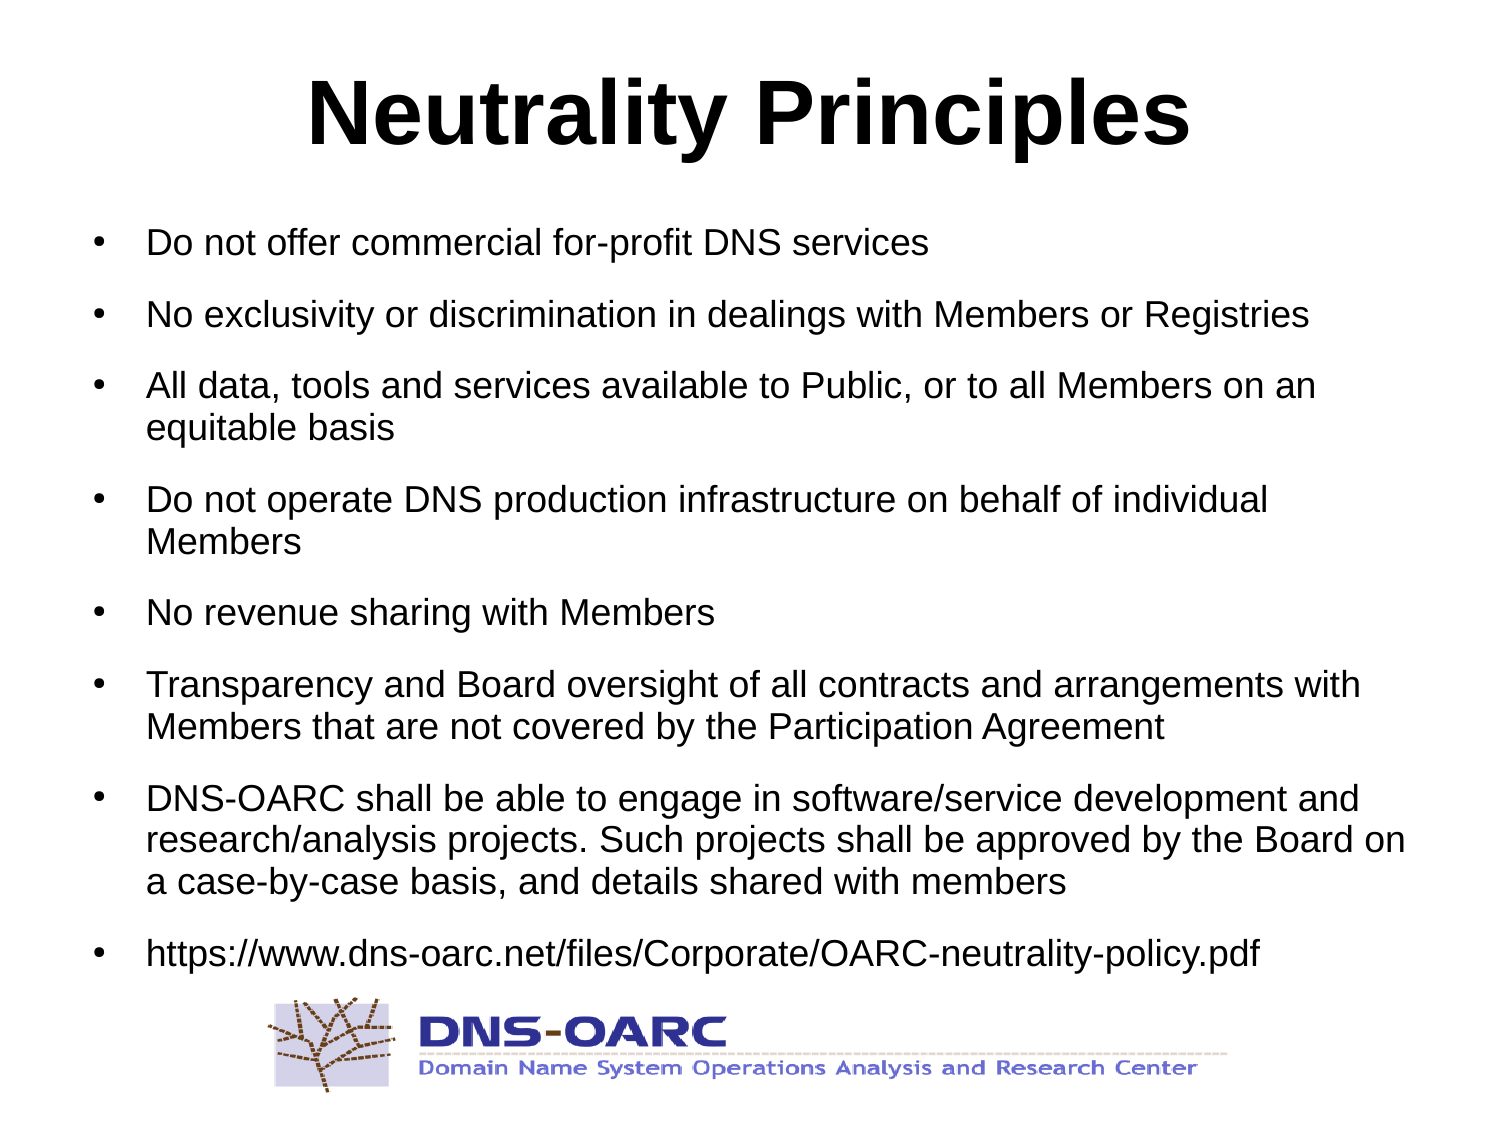

# Neutrality Principles
Do not offer commercial for-profit DNS services
No exclusivity or discrimination in dealings with Members or Registries
All data, tools and services available to Public, or to all Members on an equitable basis
Do not operate DNS production infrastructure on behalf of individual Members
No revenue sharing with Members
Transparency and Board oversight of all contracts and arrangements with Members that are not covered by the Participation Agreement
DNS-OARC shall be able to engage in software/service development and research/analysis projects. Such projects shall be approved by the Board on a case-by-case basis, and details shared with members
https://www.dns-oarc.net/files/Corporate/OARC-neutrality-policy.pdf